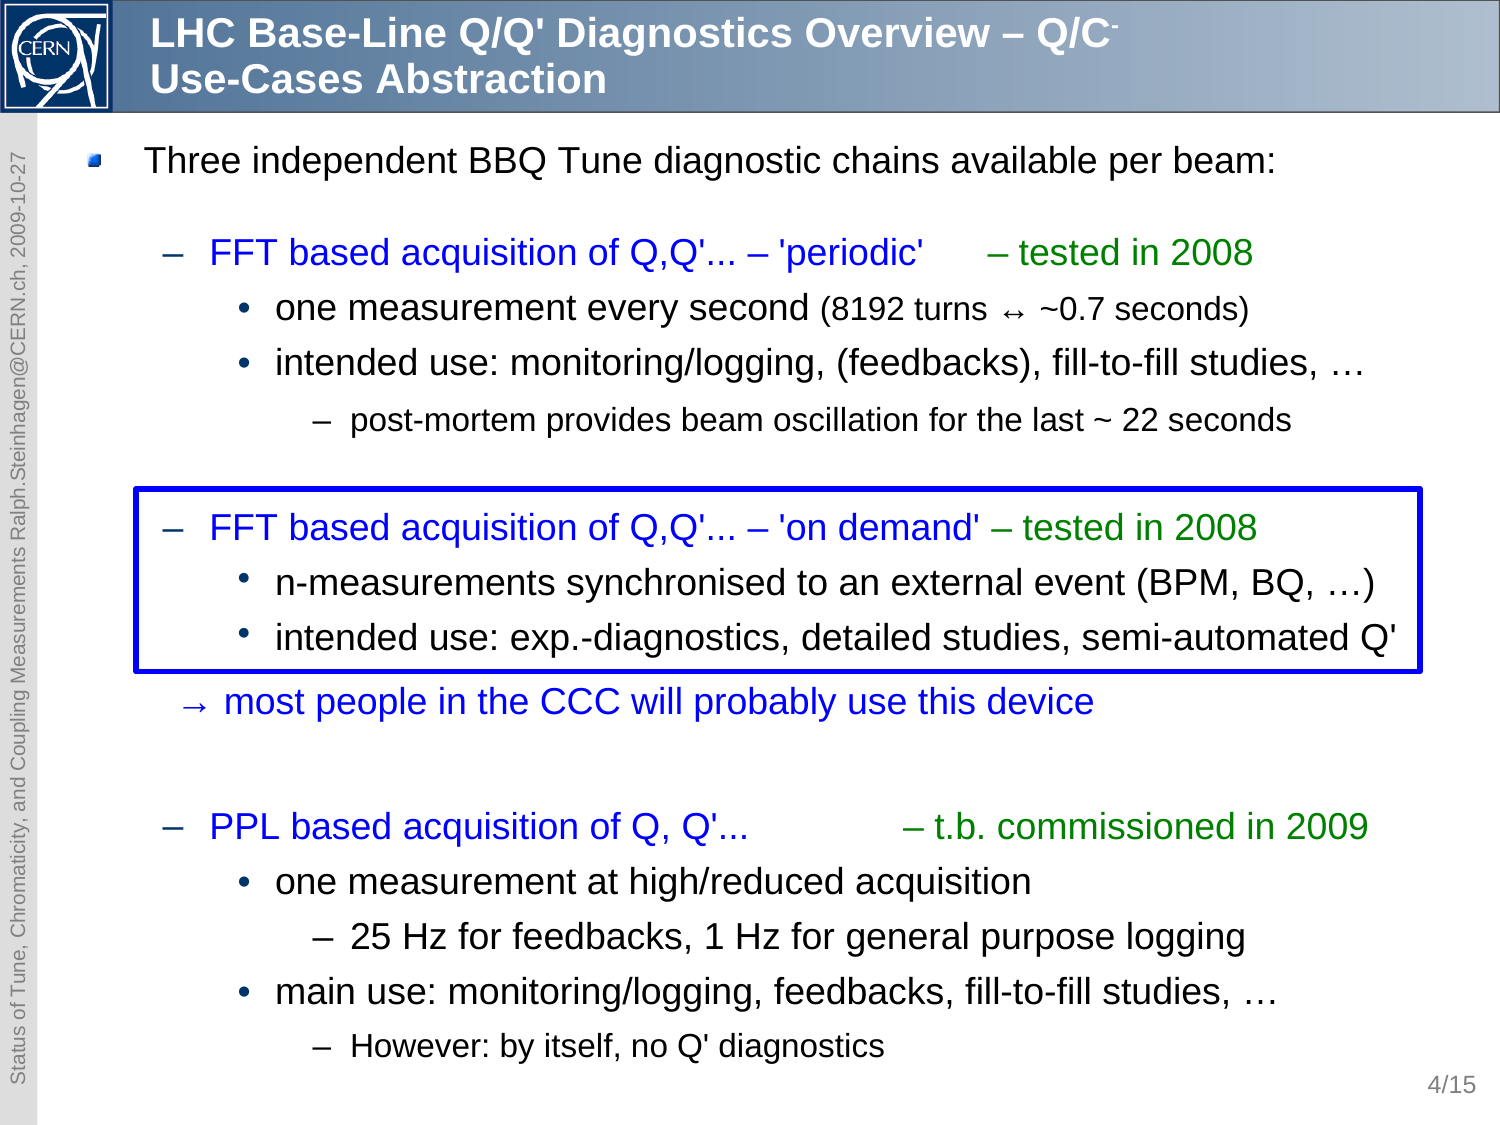

# LHC Base-Line Q/Q' Diagnostics Overview – Q/C- Use-Cases Abstraction
Three independent BBQ Tune diagnostic chains available per beam:
FFT based acquisition of Q,Q'... – 'periodic' 	– tested in 2008
one measurement every second (8192 turns ↔ ~0.7 seconds)
intended use: monitoring/logging, (feedbacks), fill-to-fill studies, …
post-mortem provides beam oscillation for the last ~ 22 seconds
FFT based acquisition of Q,Q'... – 'on demand' – tested in 2008
n-measurements synchronised to an external event (BPM, BQ, …)
intended use: exp.-diagnostics, detailed studies, semi-automated Q'
PPL based acquisition of Q, Q'... 	– t.b. commissioned in 2009
one measurement at high/reduced acquisition
25 Hz for feedbacks, 1 Hz for general purpose logging
main use: monitoring/logging, feedbacks, fill-to-fill studies, …
However: by itself, no Q' diagnostics
→ most people in the CCC will probably use this device